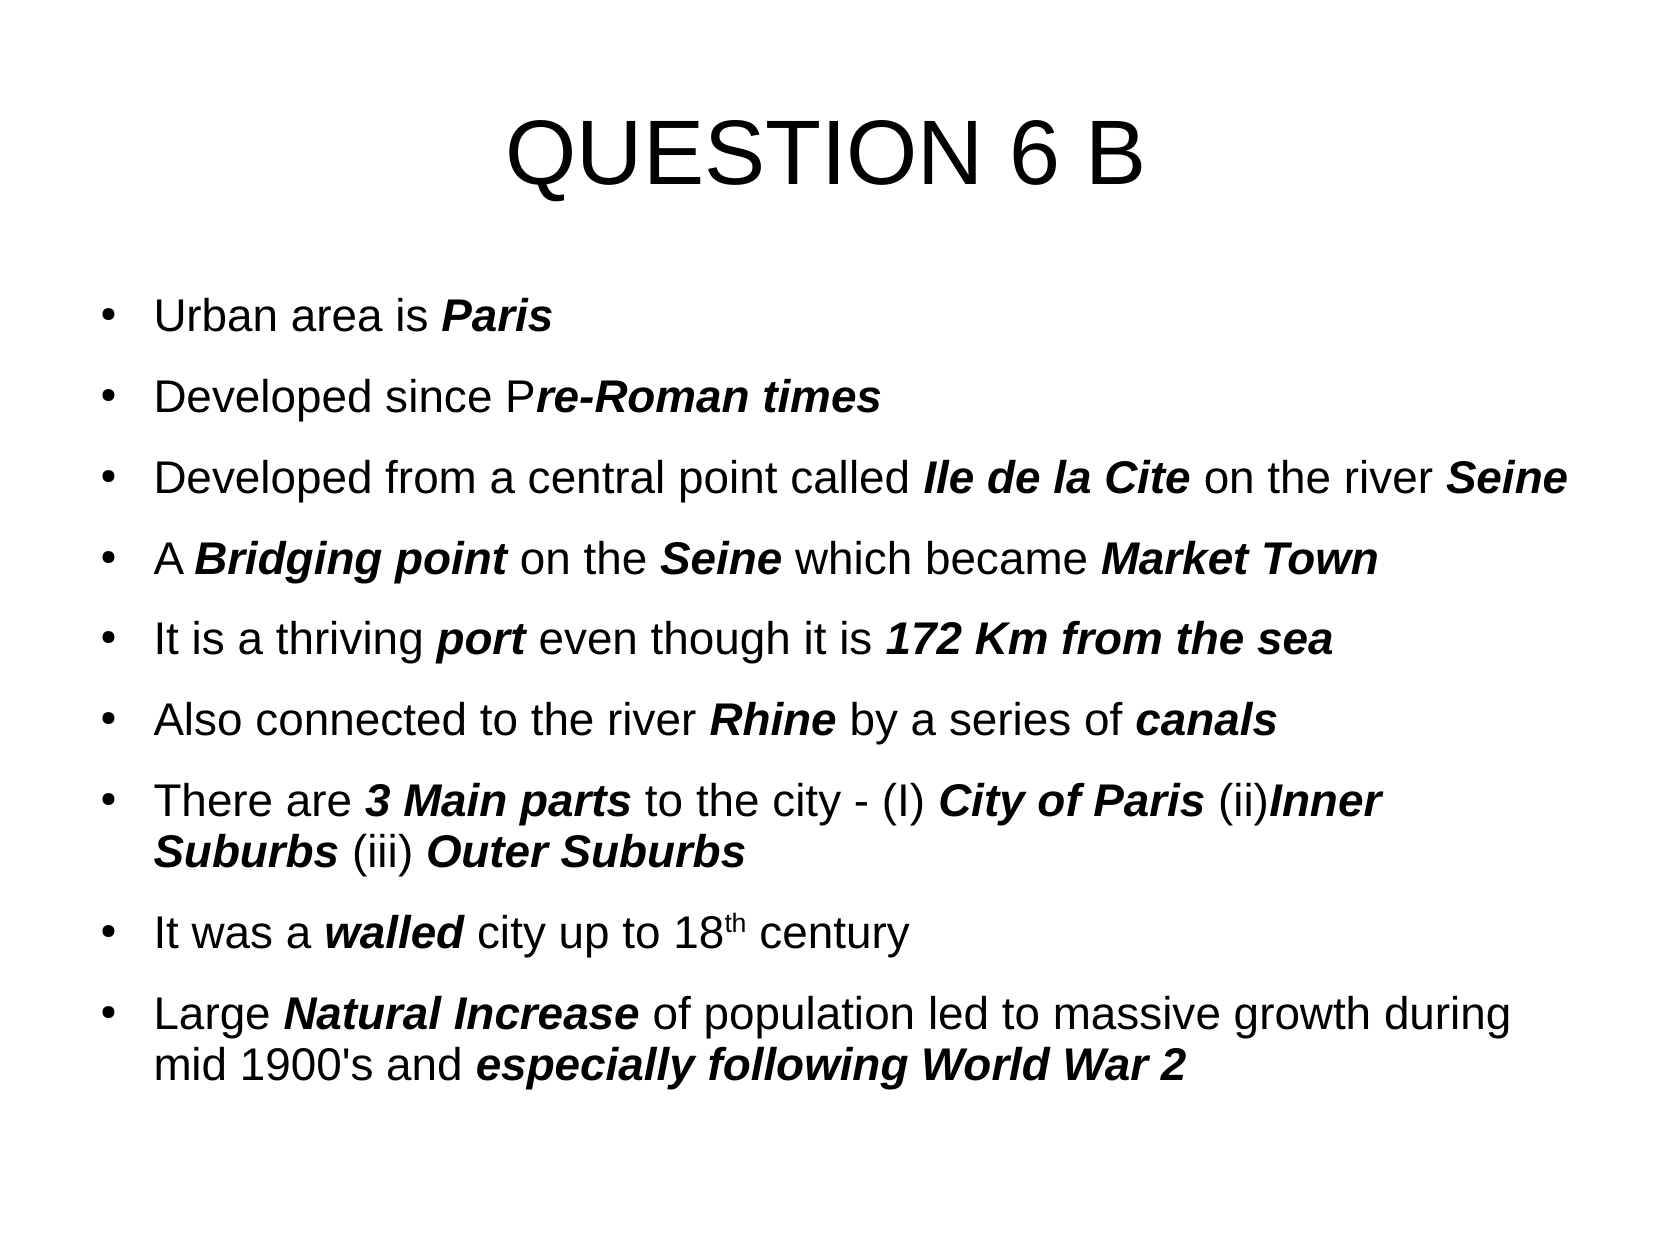

# QUESTION 6 B
Urban area is Paris
Developed since Pre-Roman times
Developed from a central point called Ile de la Cite on the river Seine
A Bridging point on the Seine which became Market Town
It is a thriving port even though it is 172 Km from the sea
Also connected to the river Rhine by a series of canals
There are 3 Main parts to the city - (I) City of Paris (ii)Inner Suburbs (iii) Outer Suburbs
It was a walled city up to 18th century
Large Natural Increase of population led to massive growth during mid 1900's and especially following World War 2